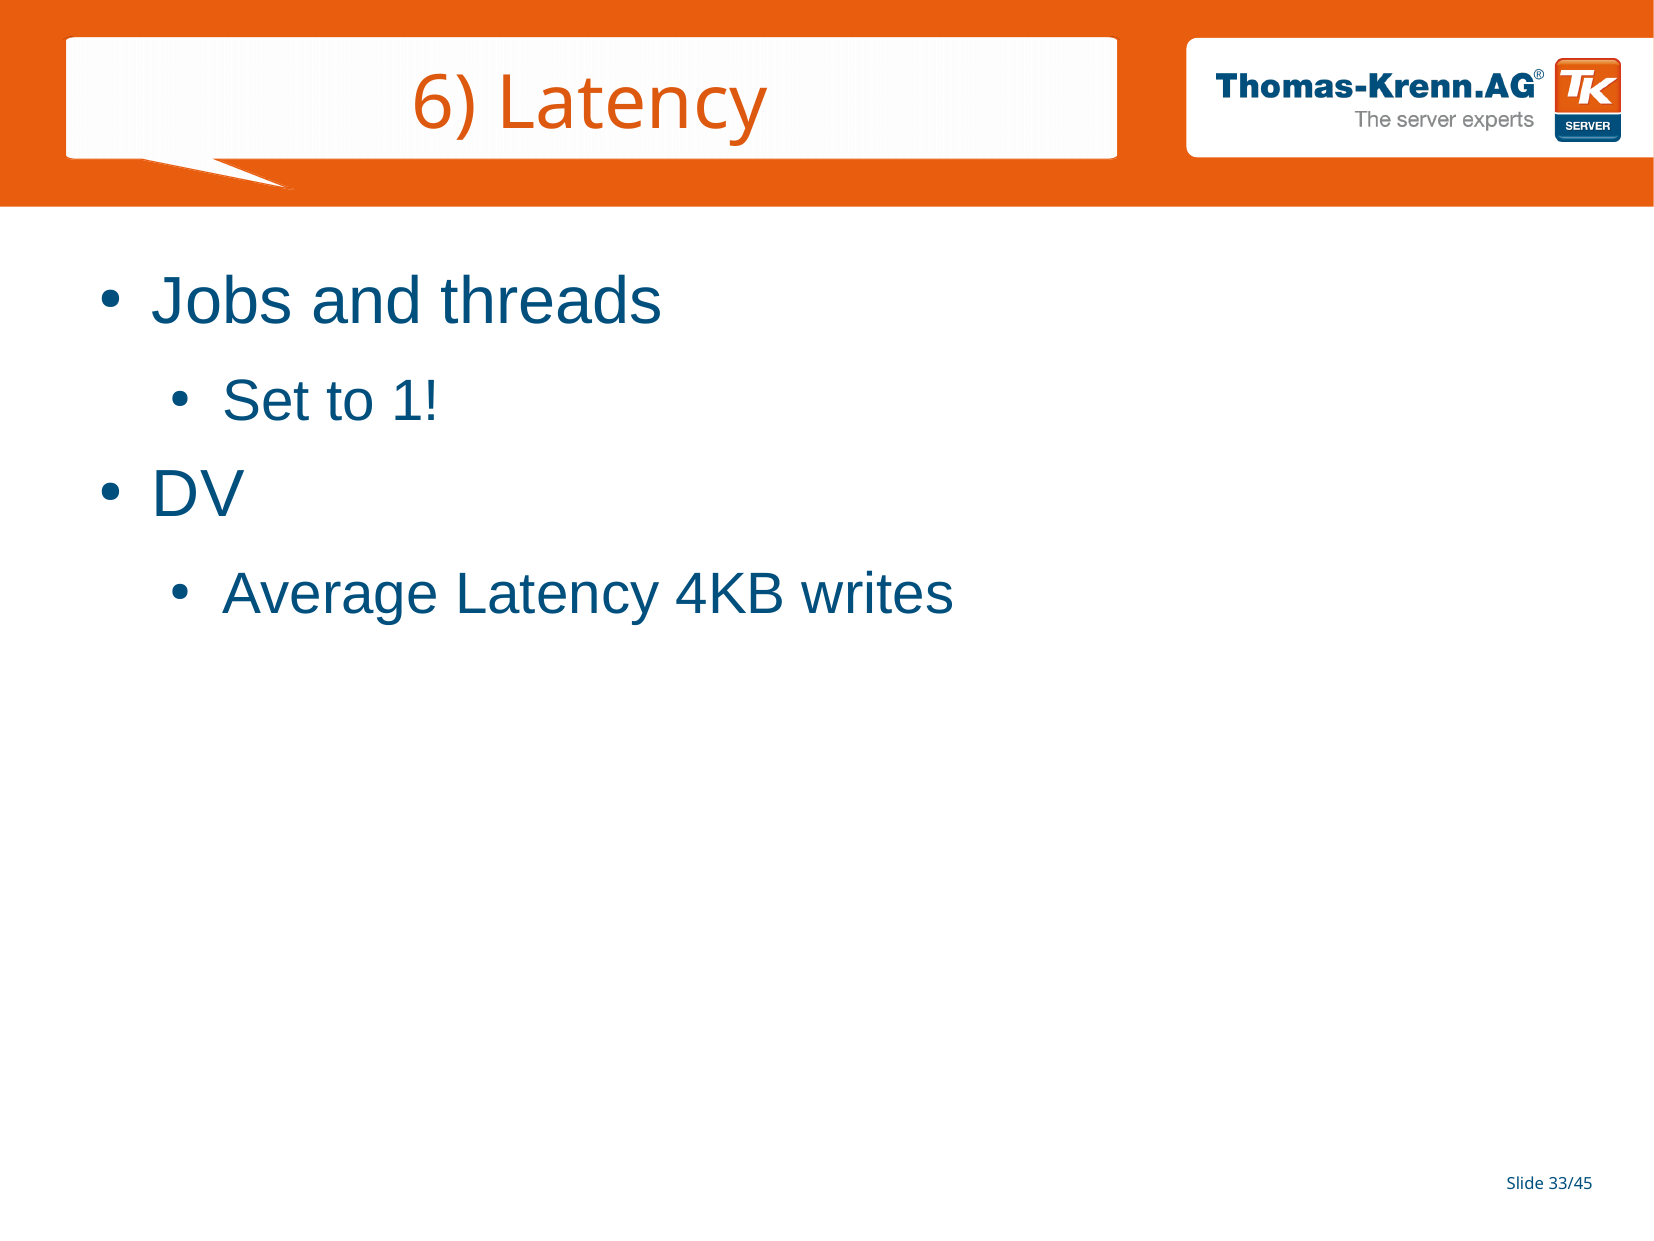

# 6) Latency
Jobs and threads
Set to 1!
DV
Average Latency 4KB writes